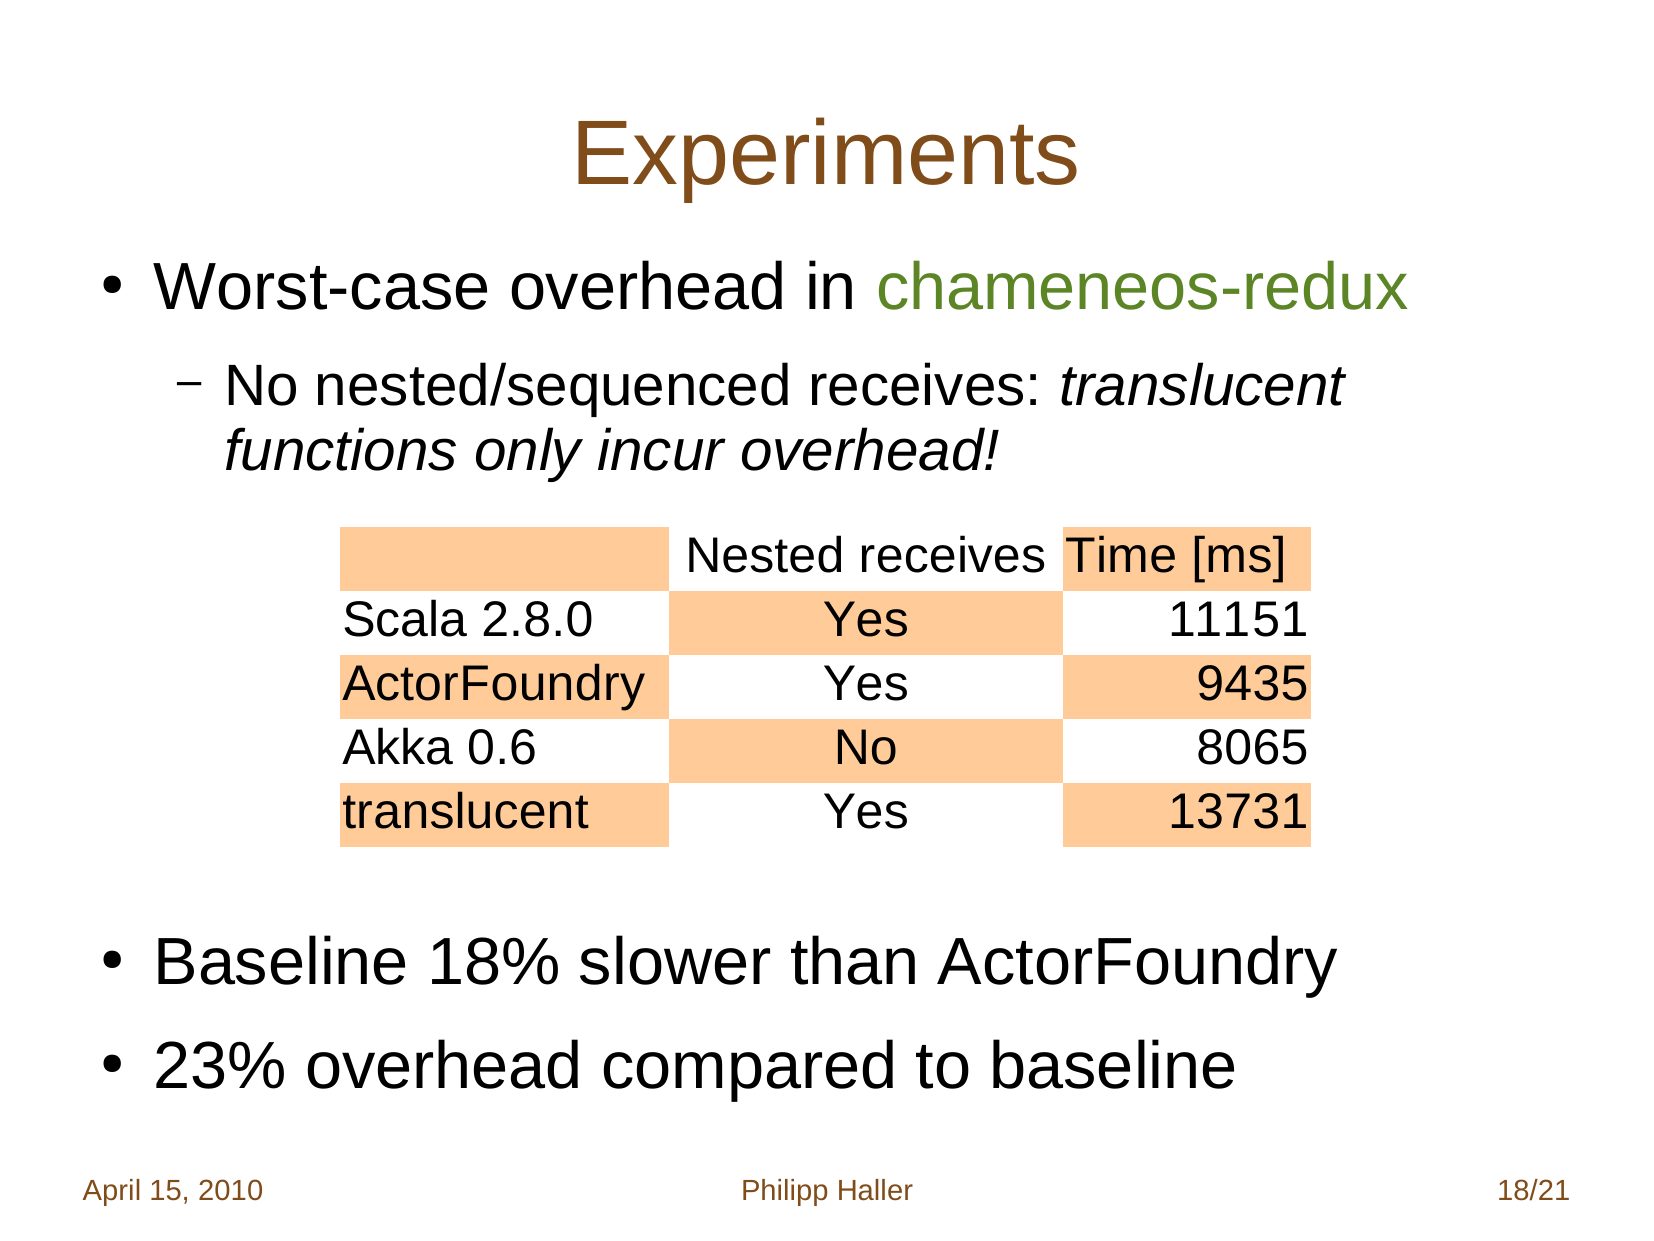

# Experiments
Worst-case overhead in chameneos-redux
No nested/sequenced receives: translucent functions only incur overhead!
Baseline 18% slower than ActorFoundry
23% overhead compared to baseline
April 15, 2010
Translucent Functions
18